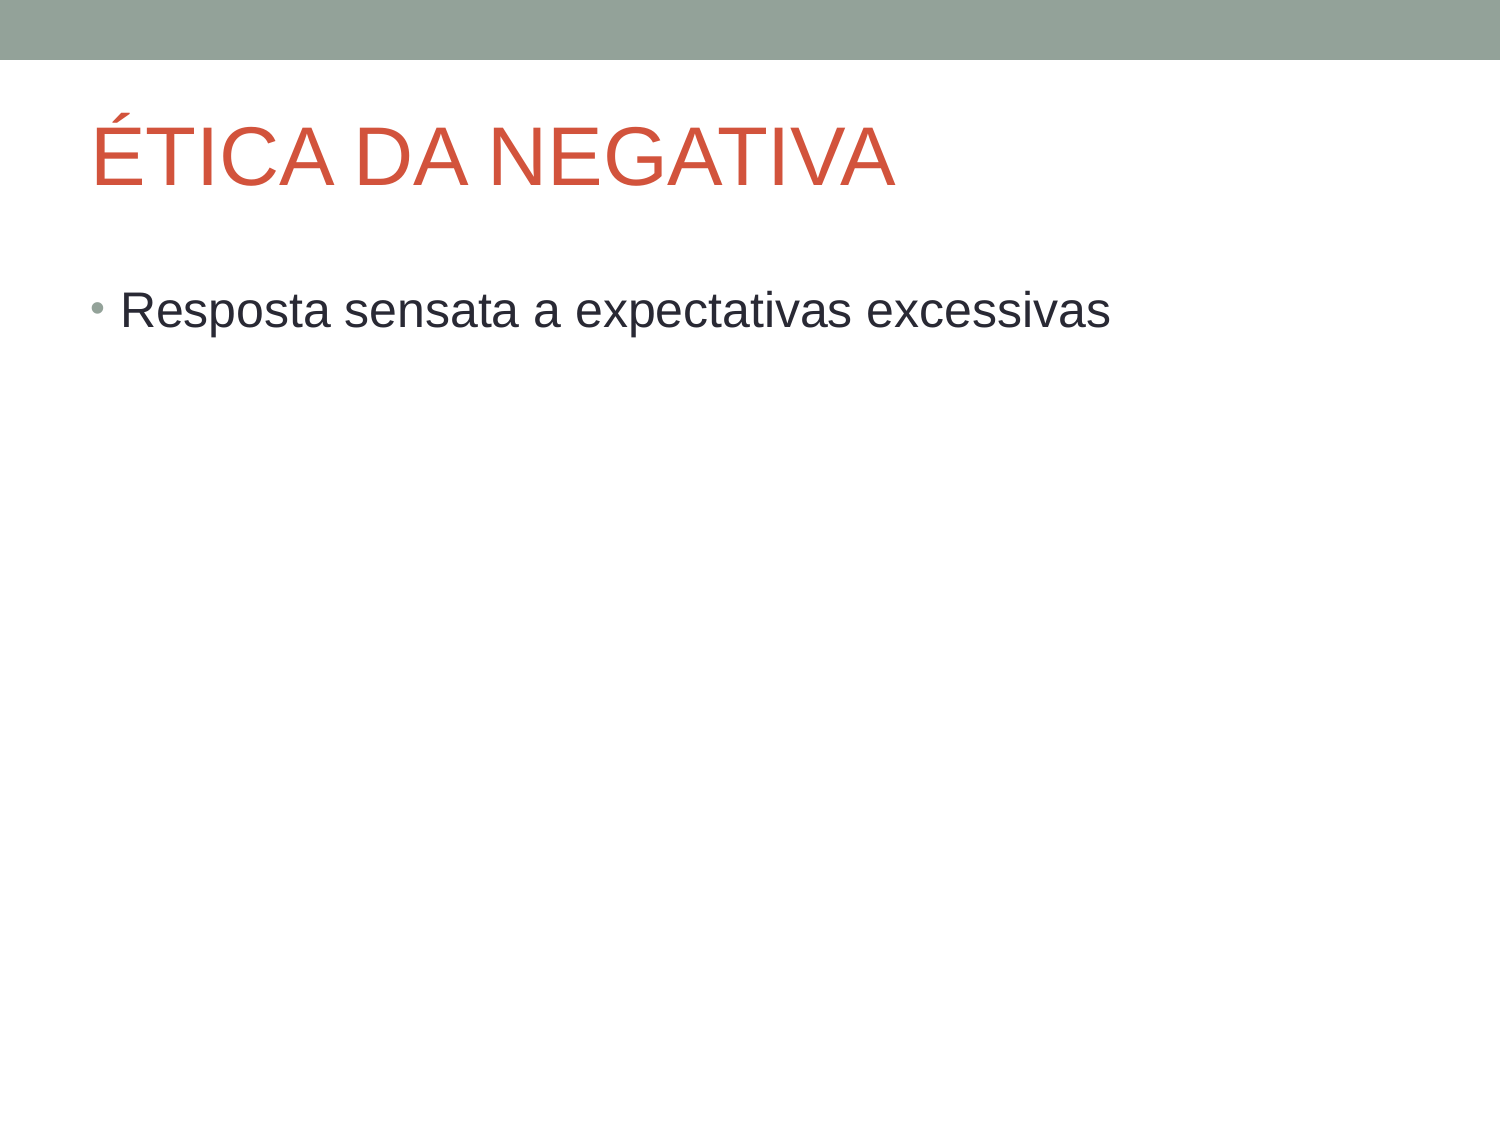

# ÉTICA DA NEGATIVA
Resposta sensata a expectativas excessivas